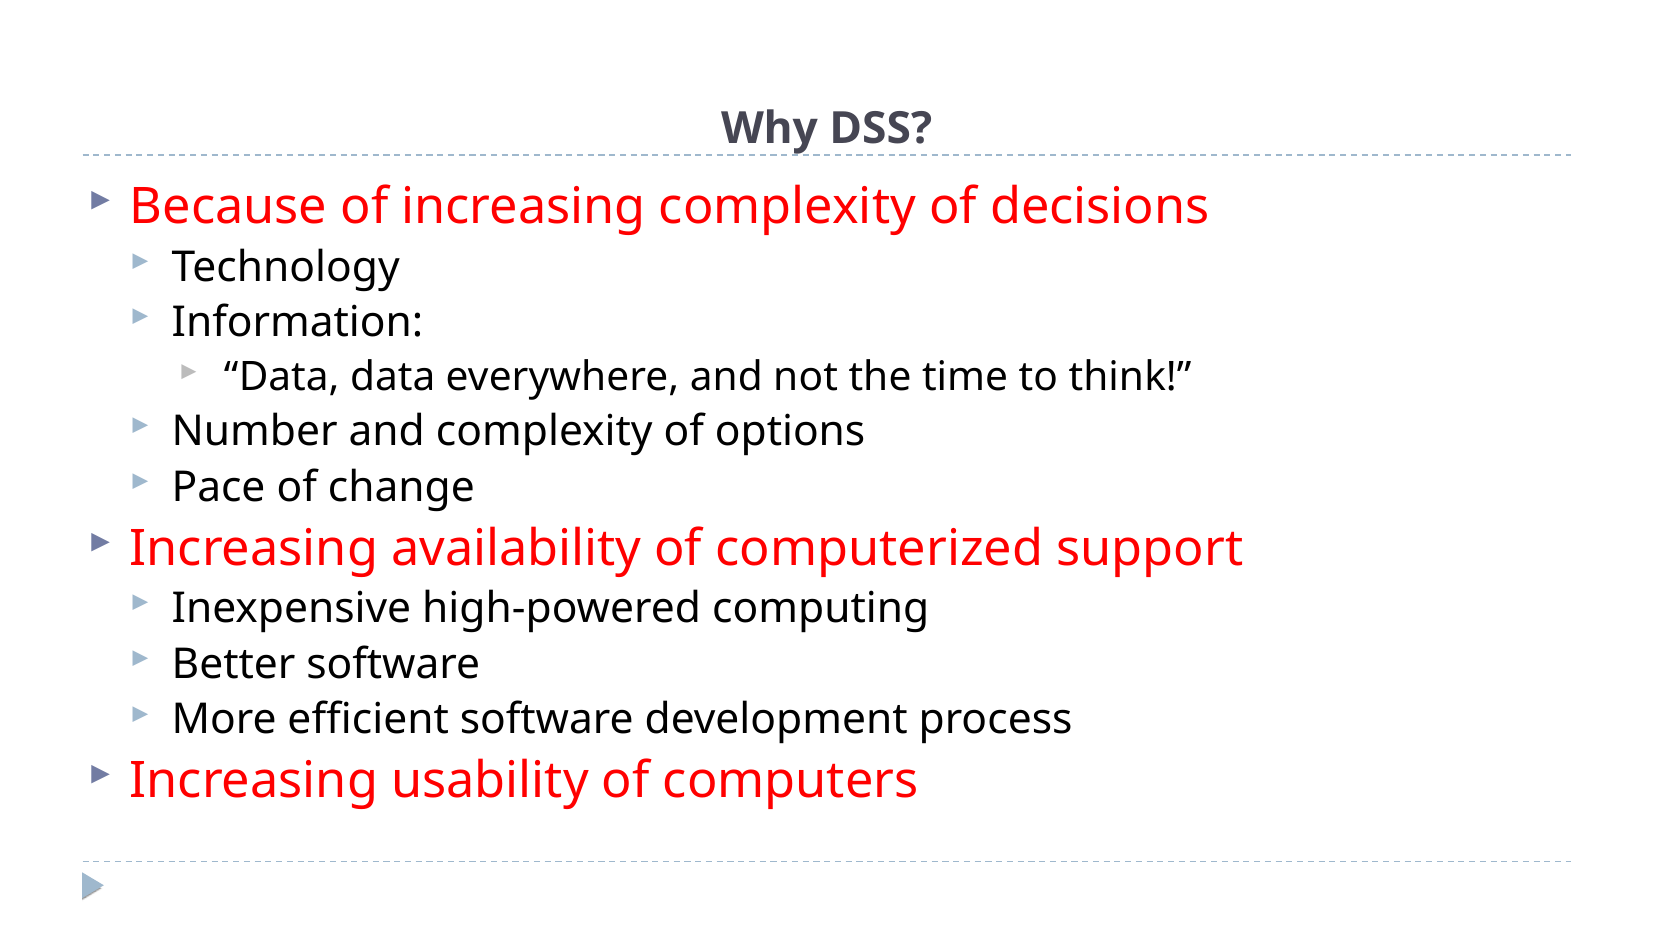

# Why DSS?
Because of increasing complexity of decisions
Technology
Information:
 “Data, data everywhere, and not the time to think!”
Number and complexity of options
Pace of change
Increasing availability of computerized support
Inexpensive high-powered computing
Better software
More efficient software development process
Increasing usability of computers